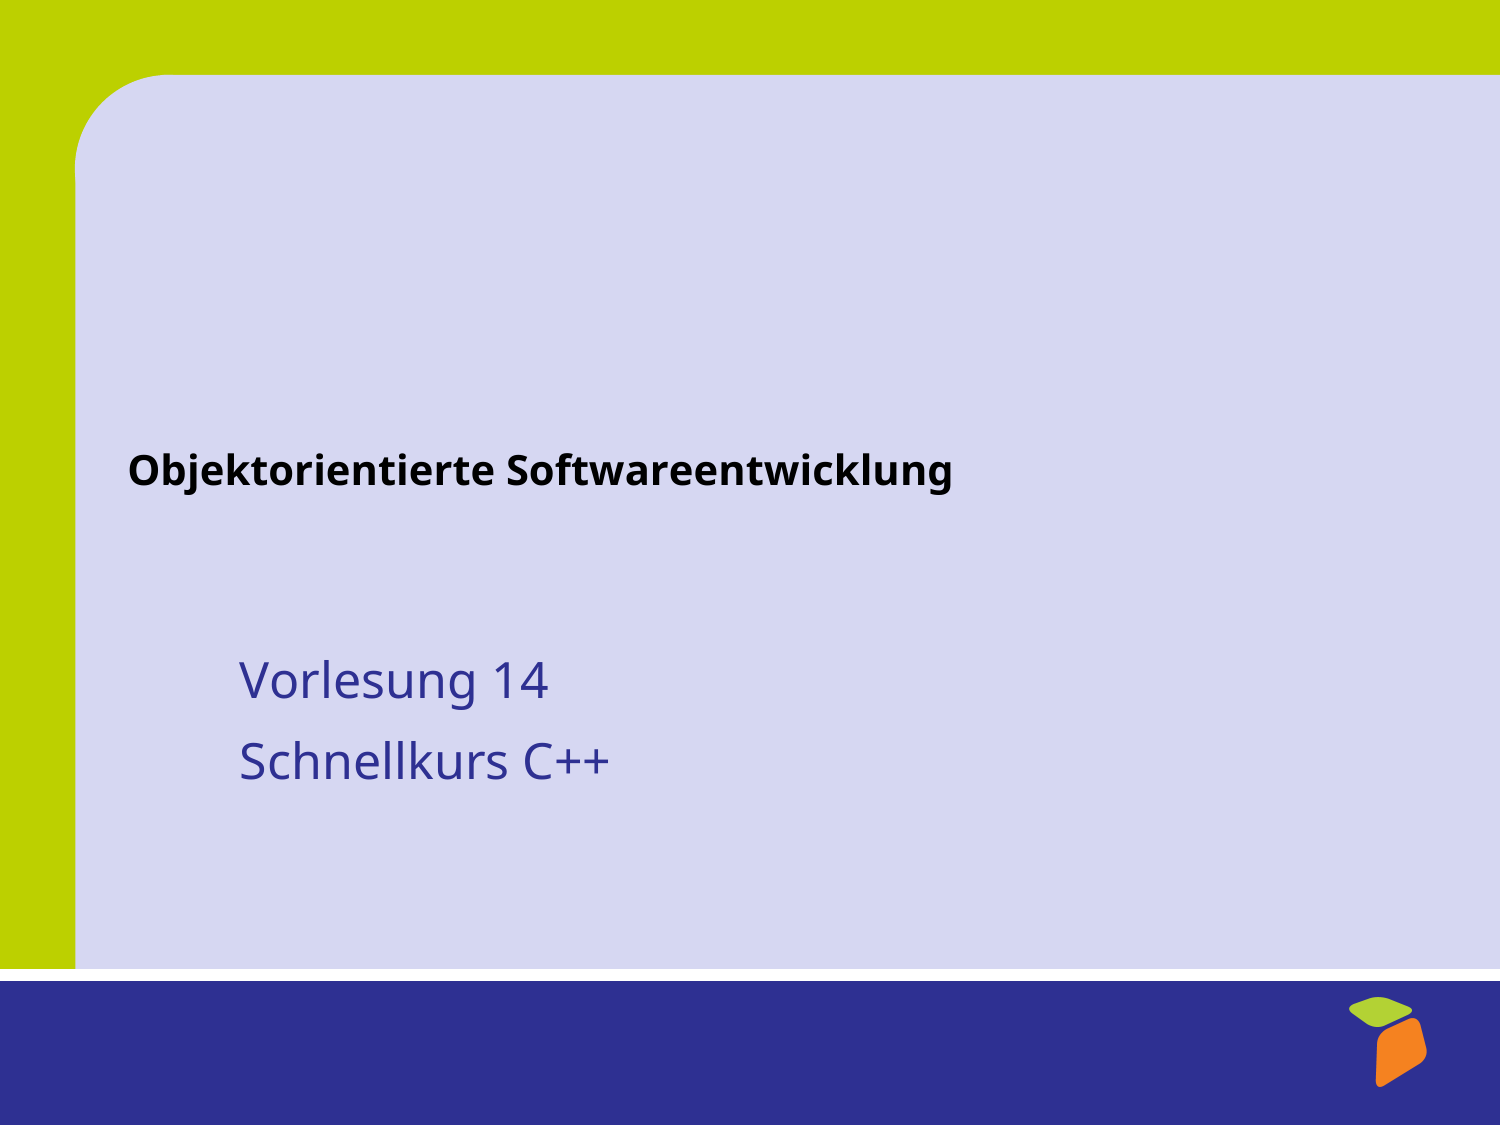

# Objektorientierte Softwareentwicklung
Vorlesung 14
Schnellkurs C++